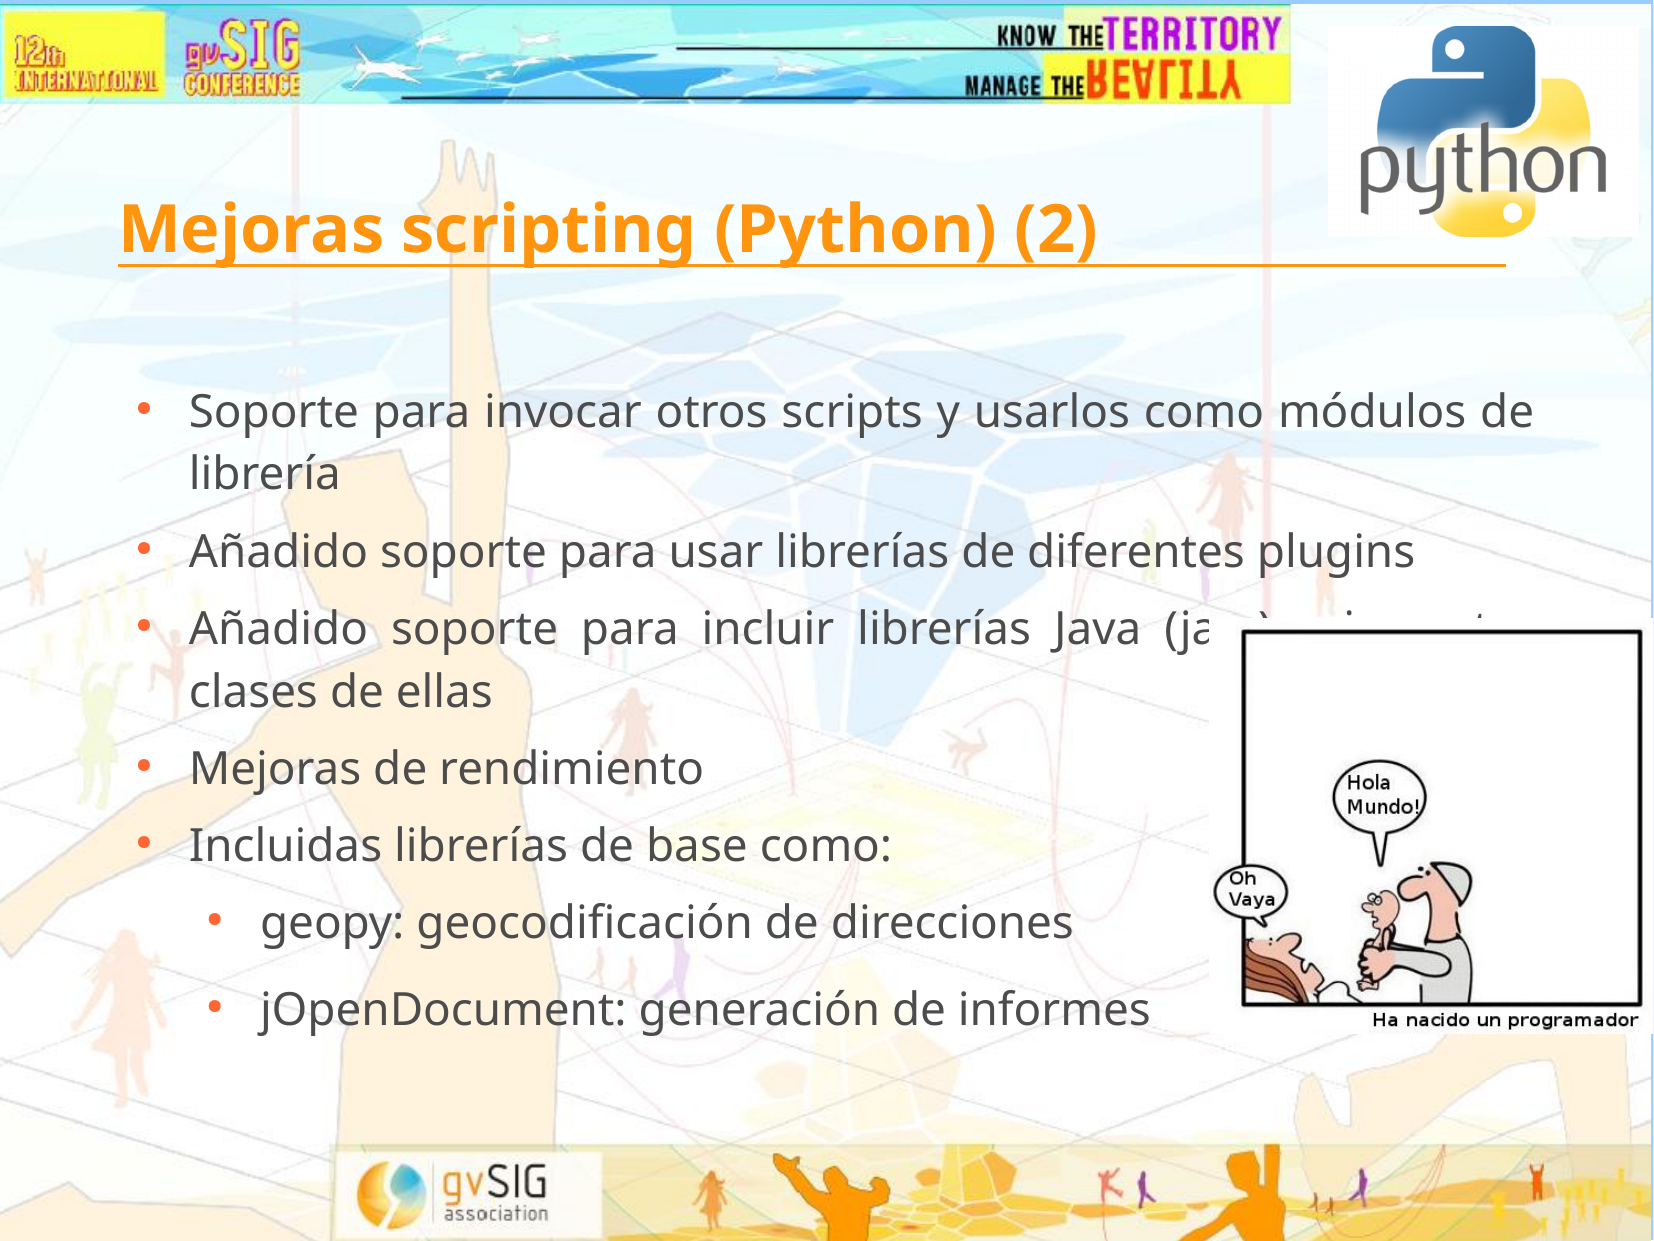

# Mejoras scripting (Python) (2)
Soporte para invocar otros scripts y usarlos como módulos de librería
Añadido soporte para usar librerías de diferentes plugins
Añadido soporte para incluir librerías Java (jars) e importar clases de ellas
Mejoras de rendimiento
Incluidas librerías de base como:
geopy: geocodificación de direcciones
jOpenDocument: generación de informes